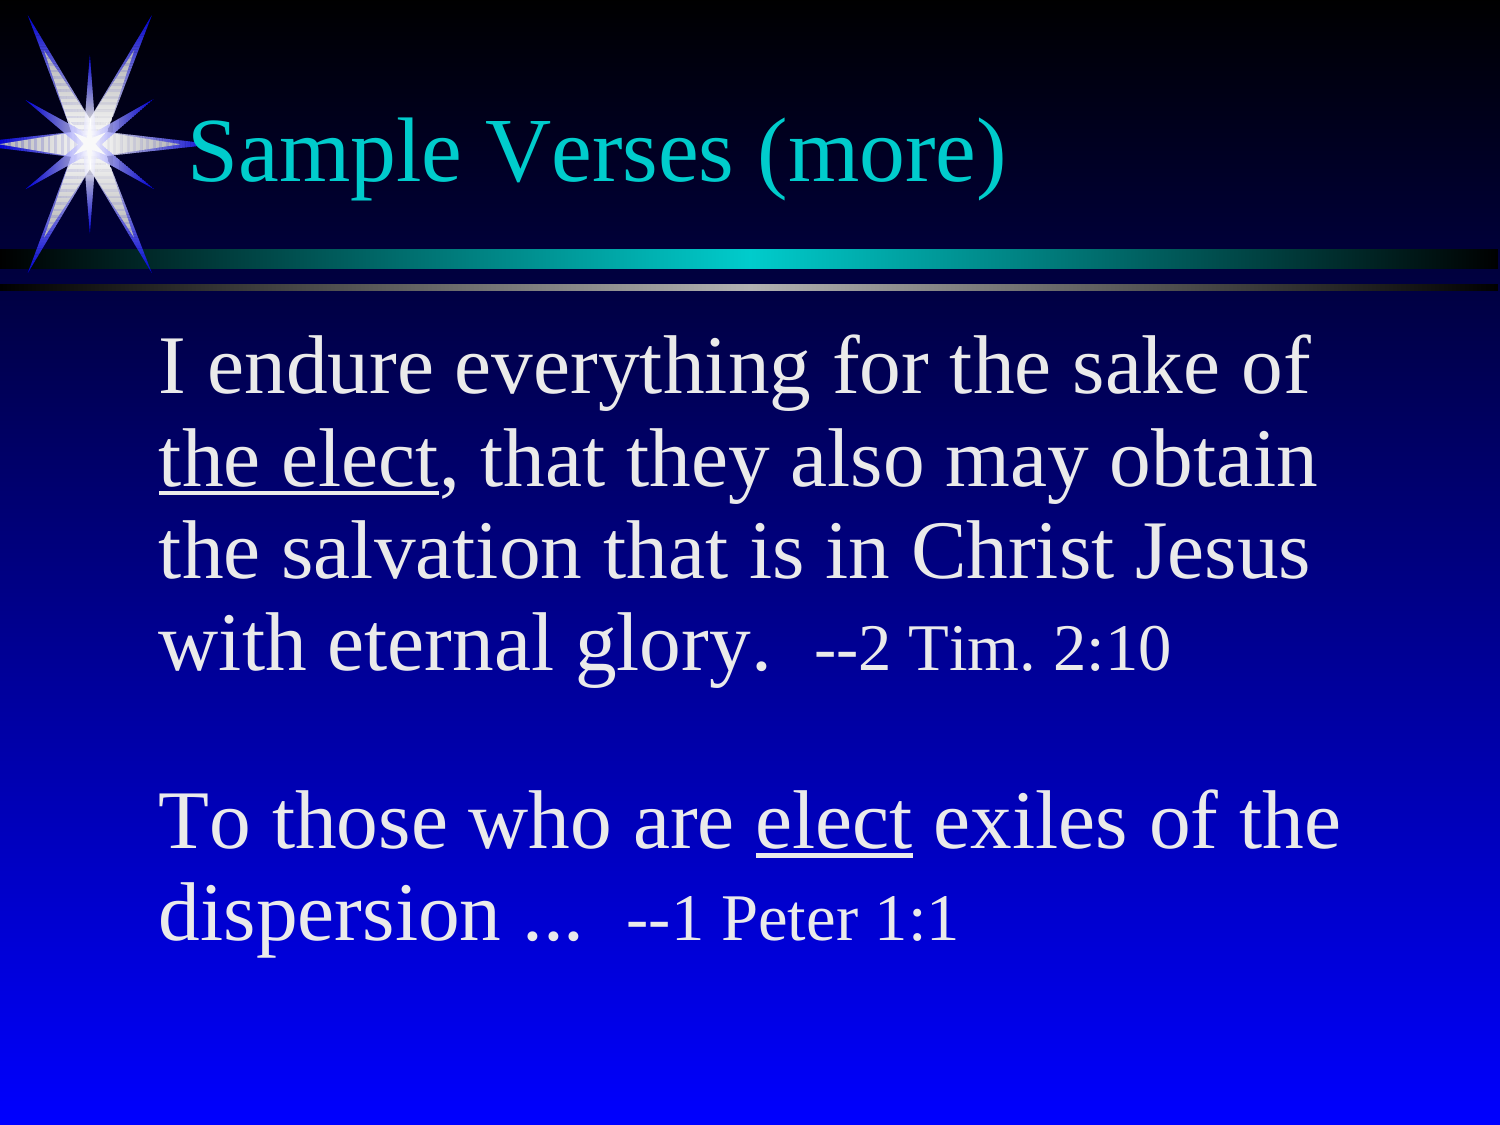

# Sample Verses (more)
I endure everything for the sake of the elect, that they also may obtain the salvation that is in Christ Jesus with eternal glory. --2 Tim. 2:10
To those who are elect exiles of the dispersion ... --1 Peter 1:1